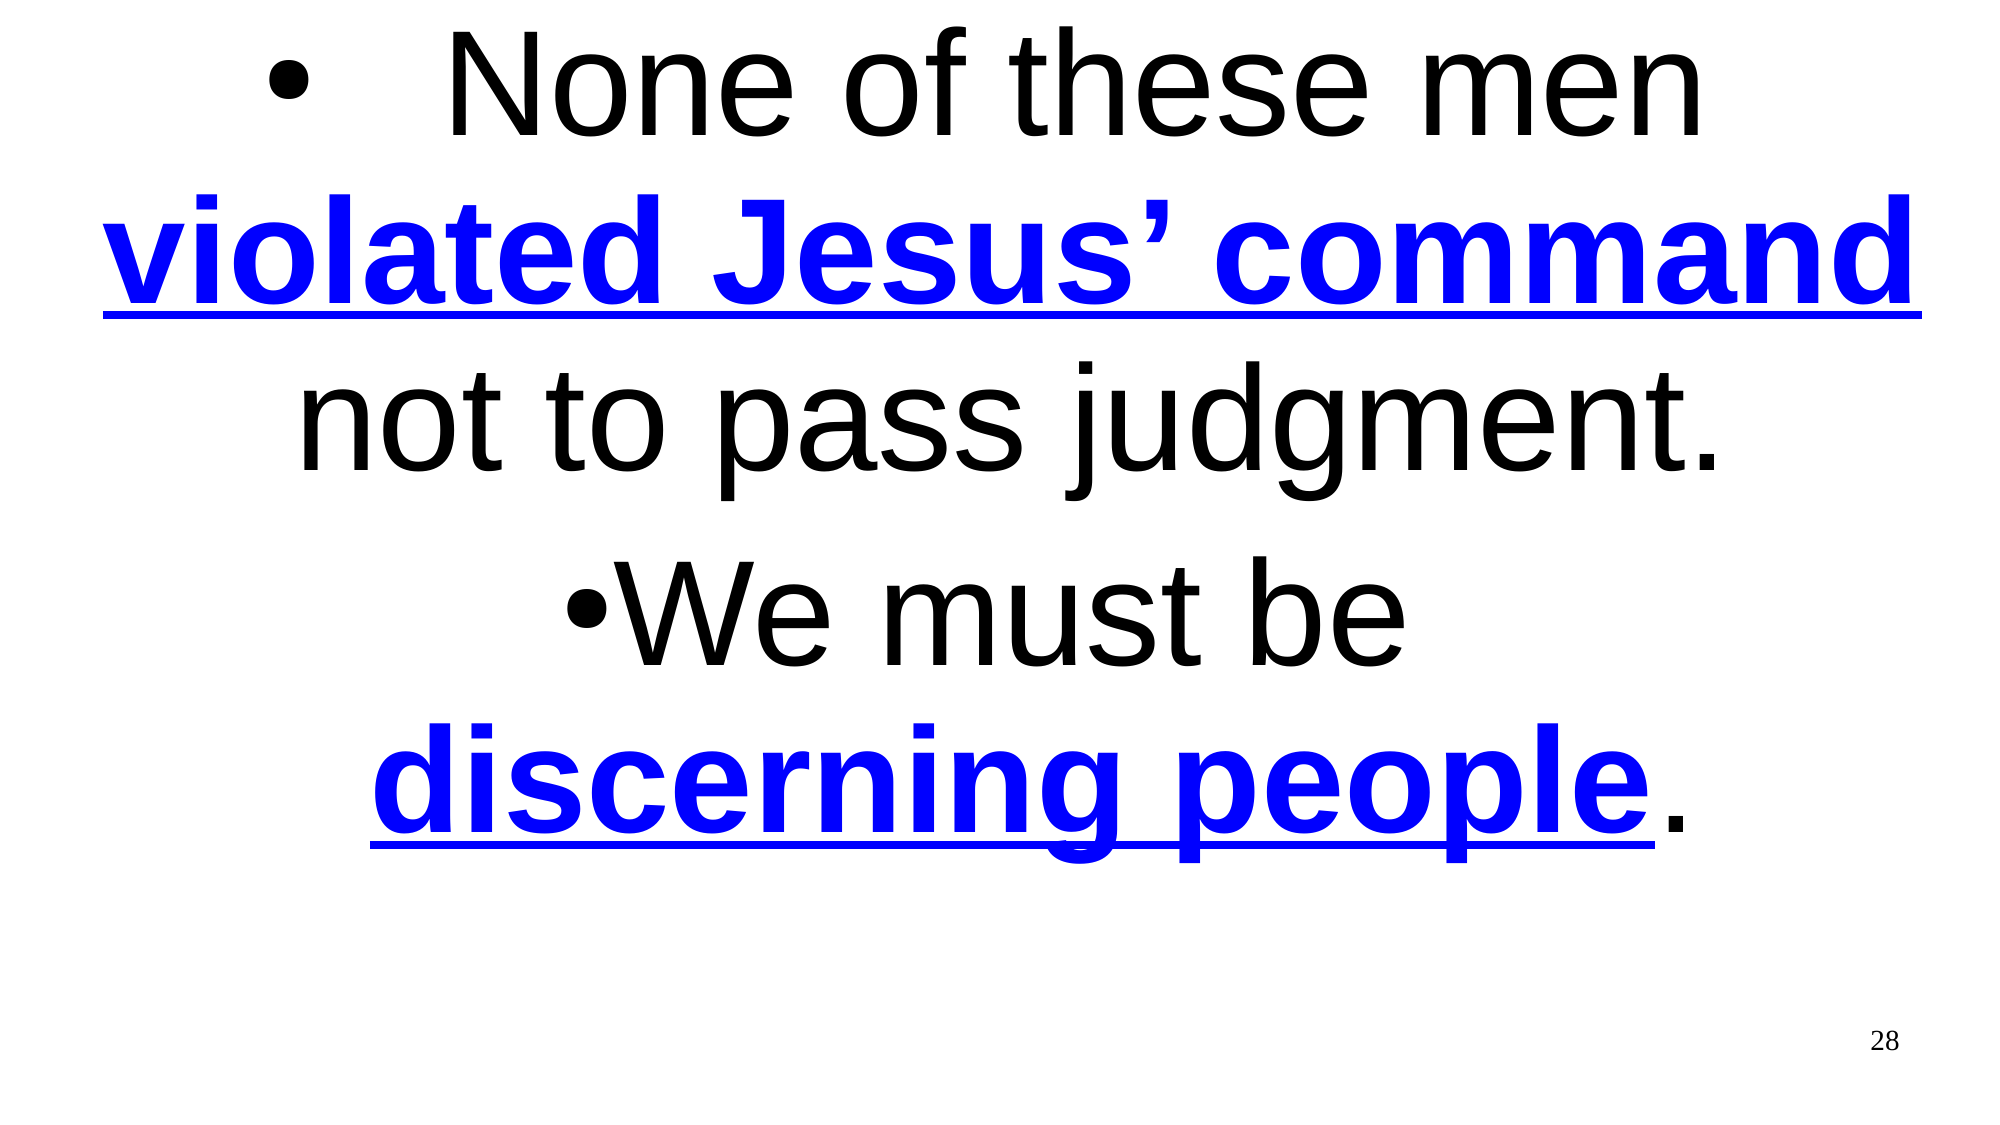

# None of these men violated Jesus’ command not to pass judgment.
We must be
discerning people.
28